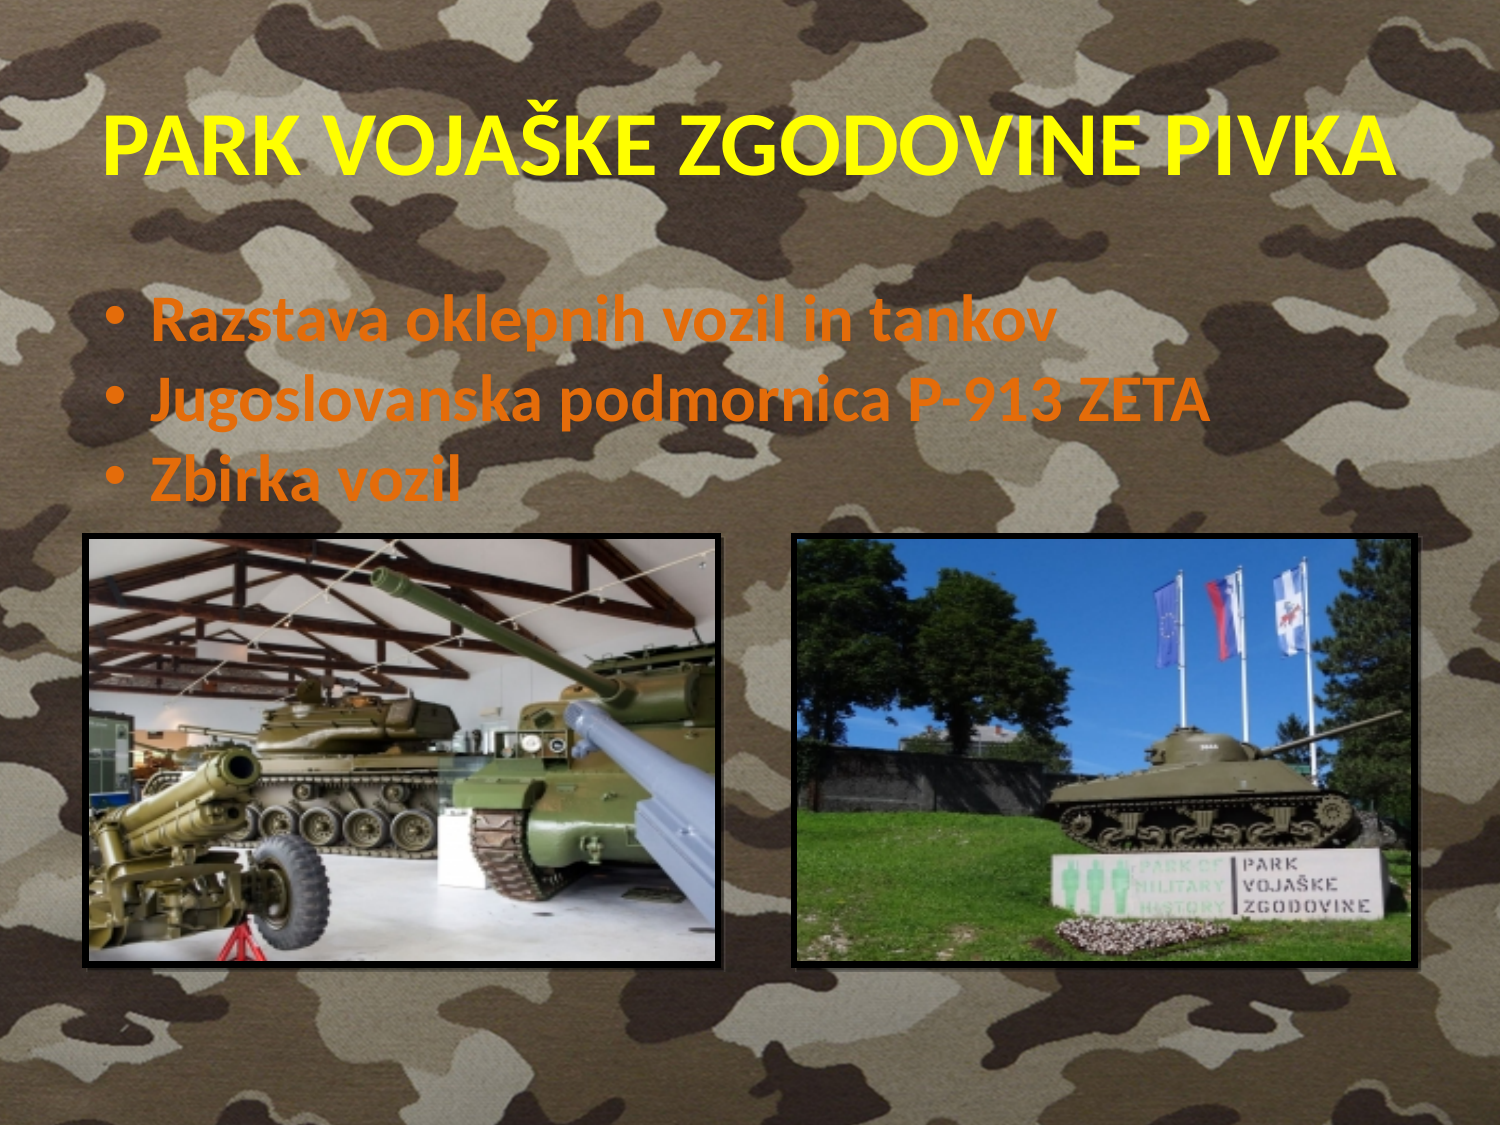

# PARK VOJAŠKE ZGODOVINE PIVKA
Razstava oklepnih vozil in tankov
Jugoslovanska podmornica P-913 ZETA
Zbirka vozil